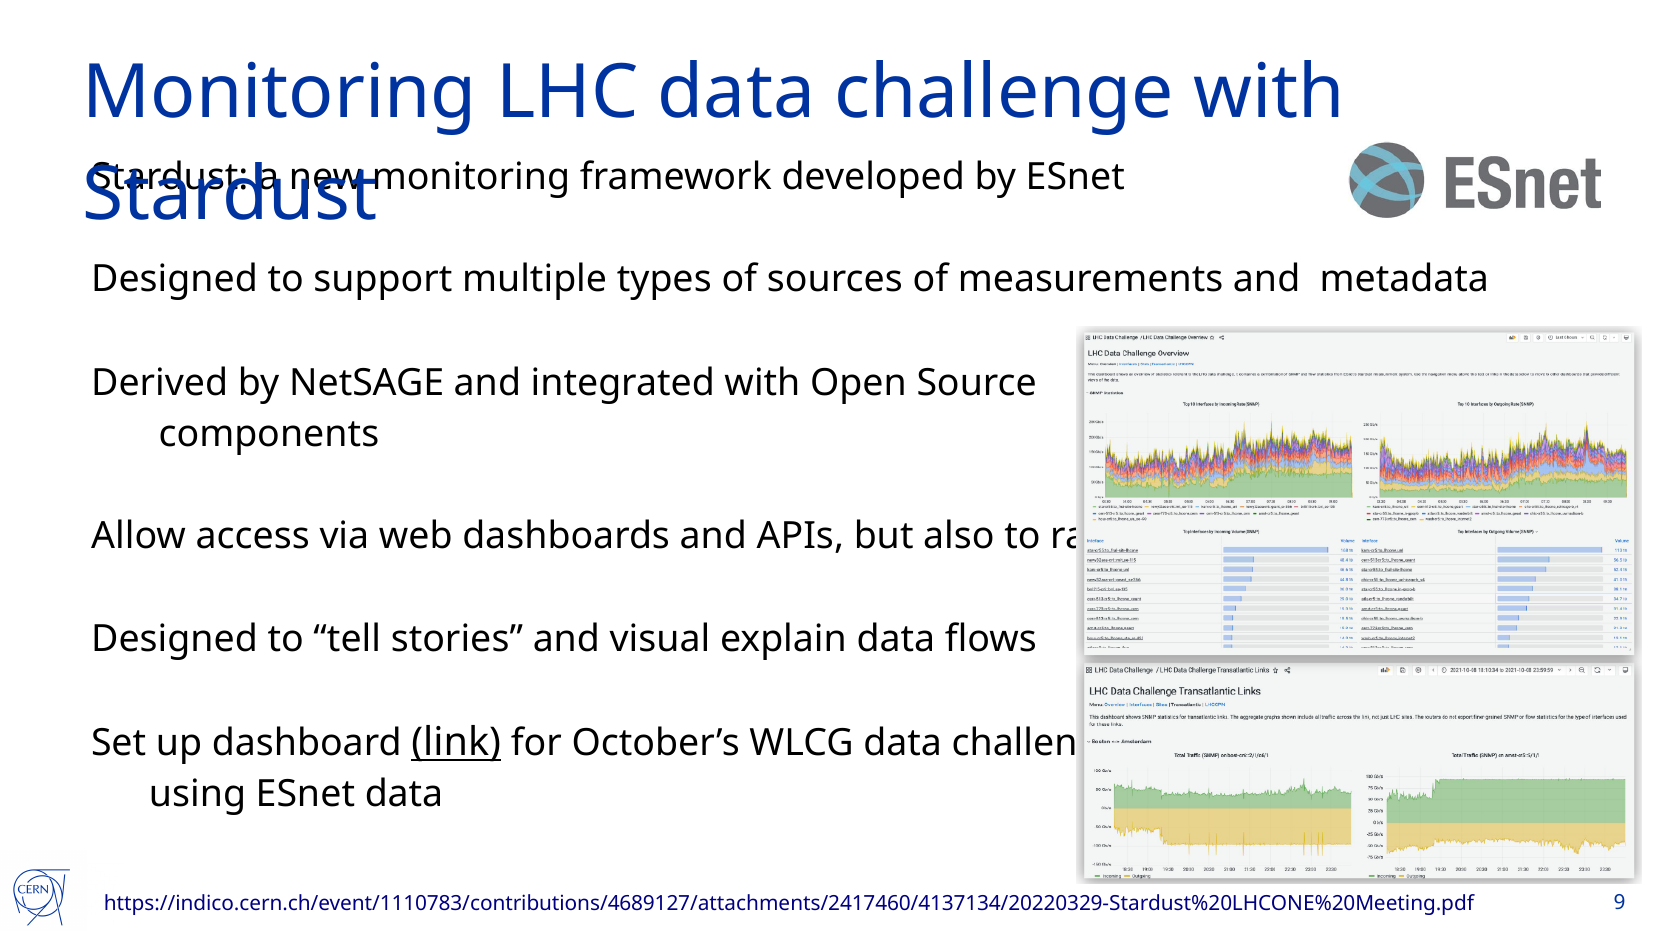

# Monitoring LHC data challenge with Stardust
Stardust: a new monitoring framework developed by ESnet
Designed to support multiple types of sources of measurements and metadata
Derived by NetSAGE and integrated with Open Source
 components
Allow access via web dashboards and APIs, but also to raw data
Designed to “tell stories” and visual explain data flows
Set up dashboard (link) for October’s WLCG data challenge
using ESnet data
9
https://indico.cern.ch/event/1110783/contributions/4689127/attachments/2417460/4137134/20220329-Stardust%20LHCONE%20Meeting.pdf